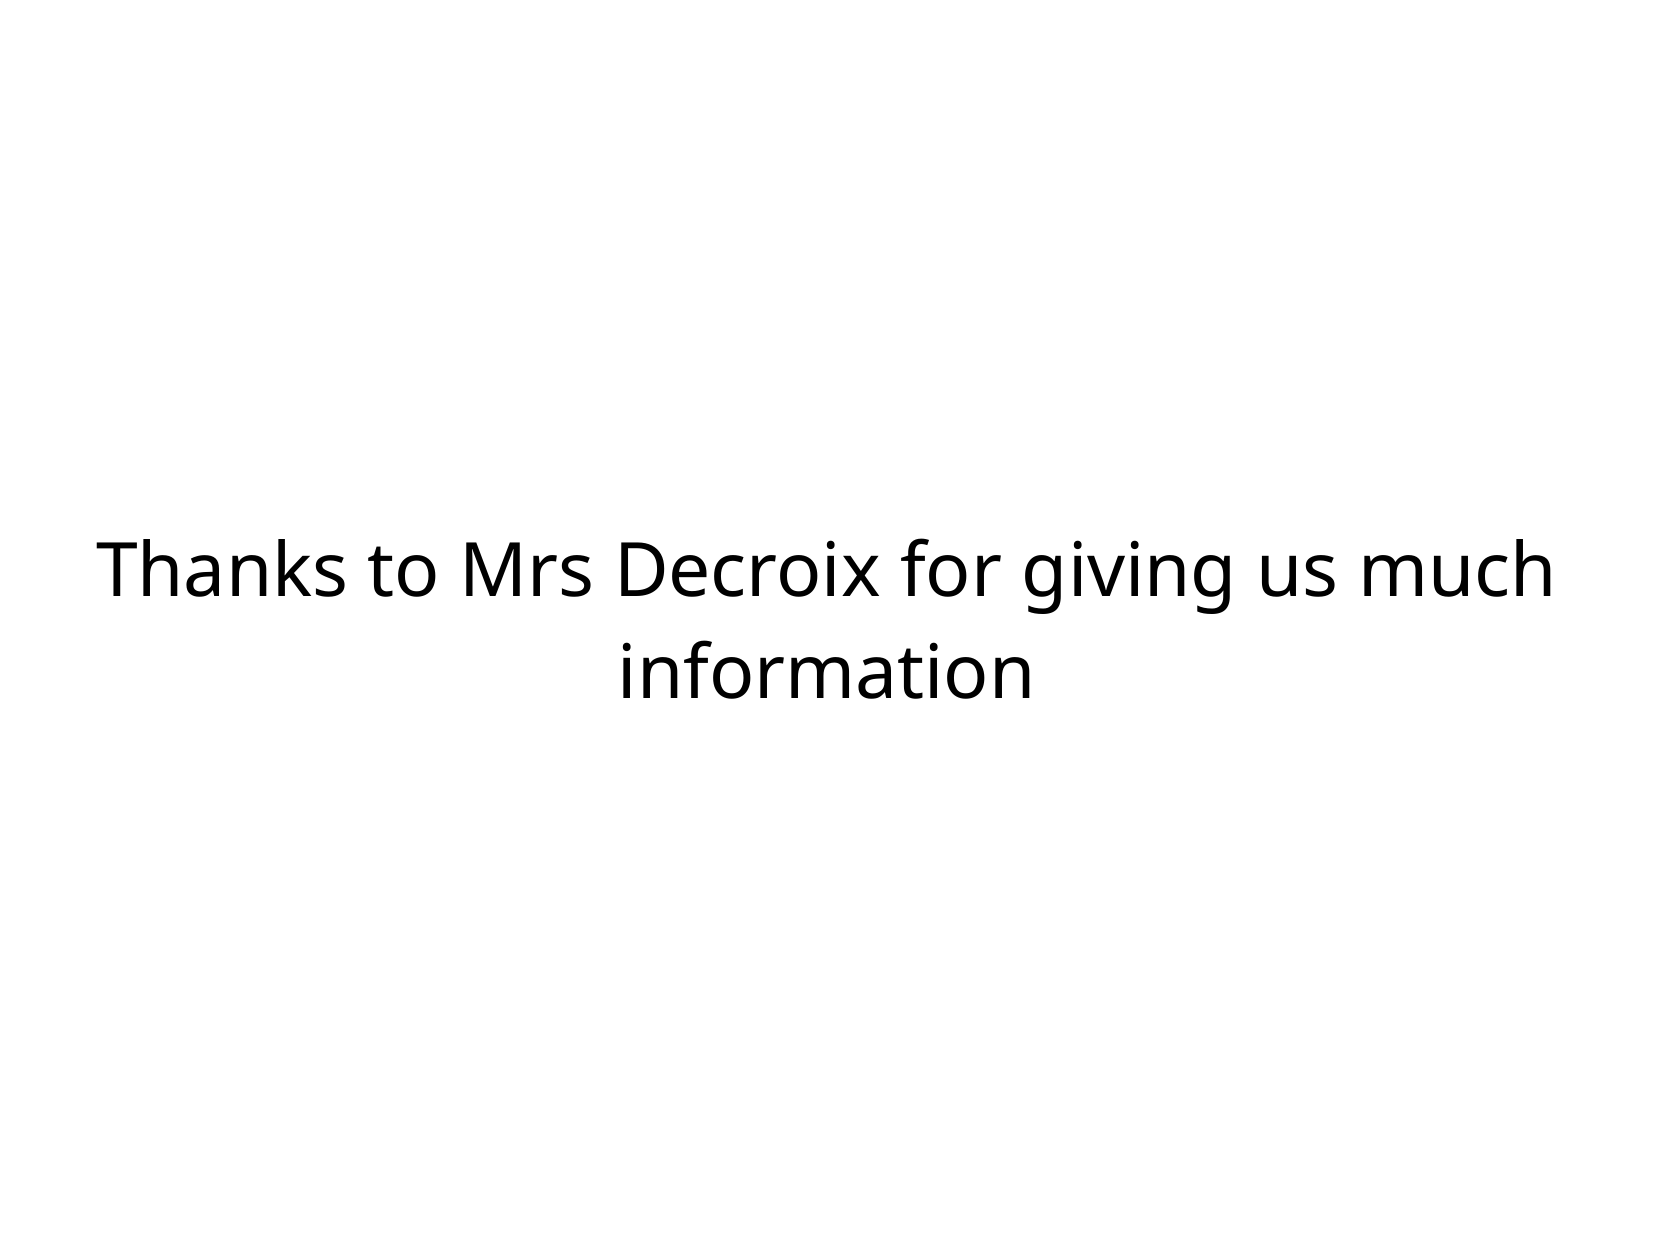

# Thanks to Mrs Decroix for giving us much information